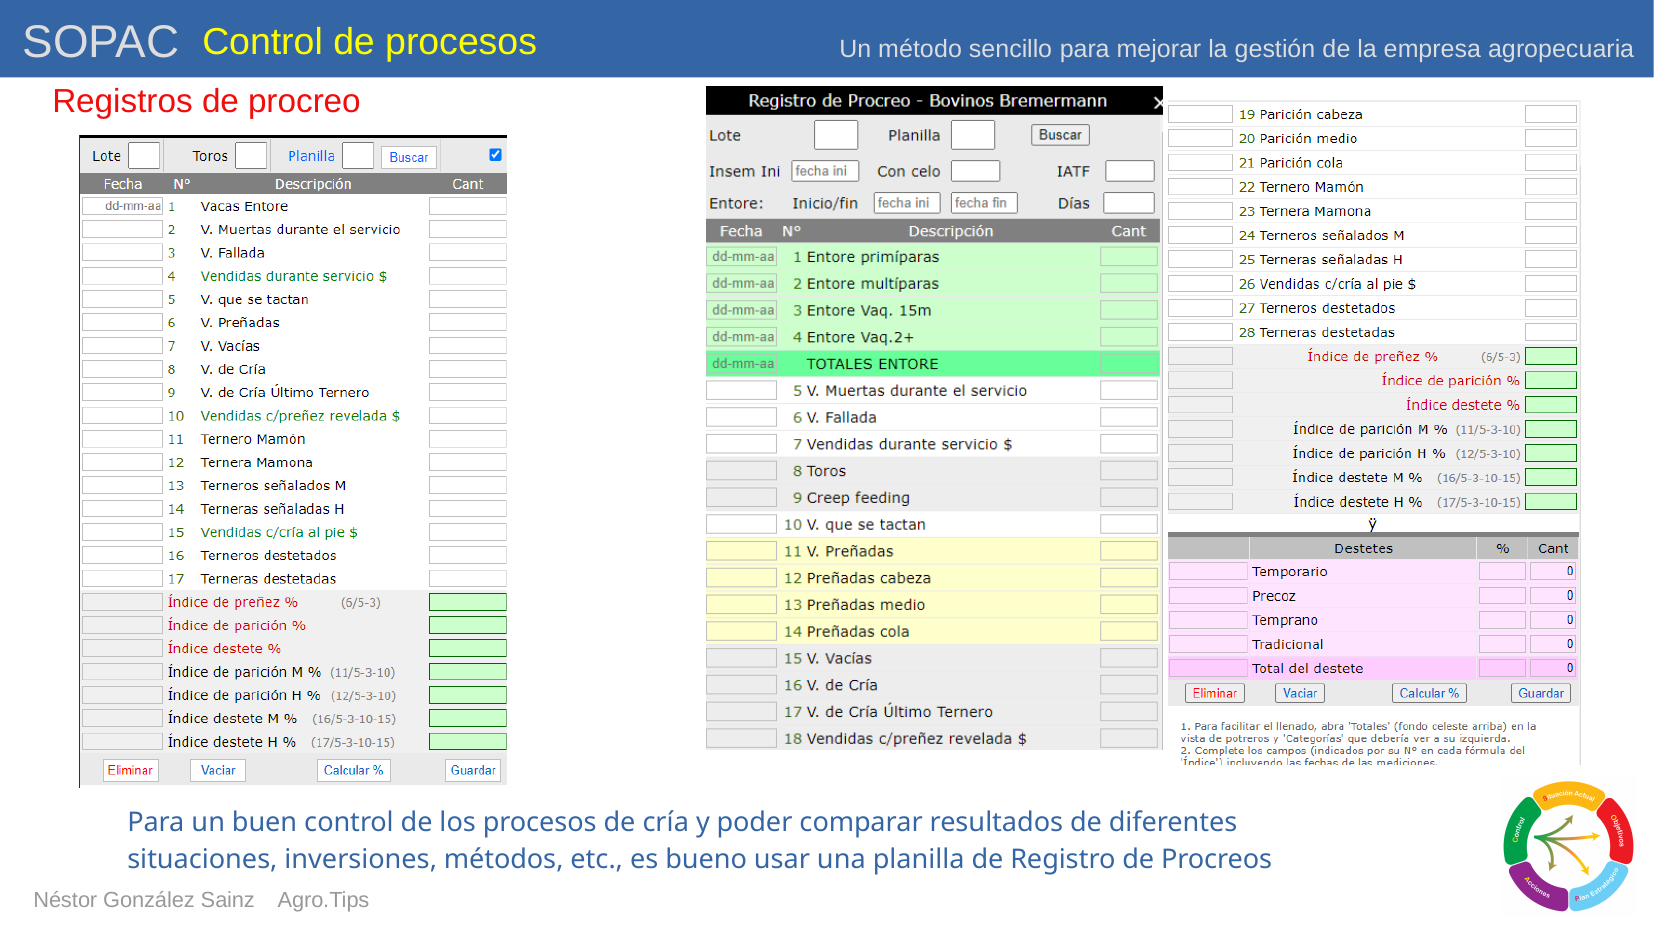

Control de procesos
Registros de procreo
Para un buen control de los procesos de cría y poder comparar resultados de diferentes situaciones, inversiones, métodos, etc., es bueno usar una planilla de Registro de Procreos